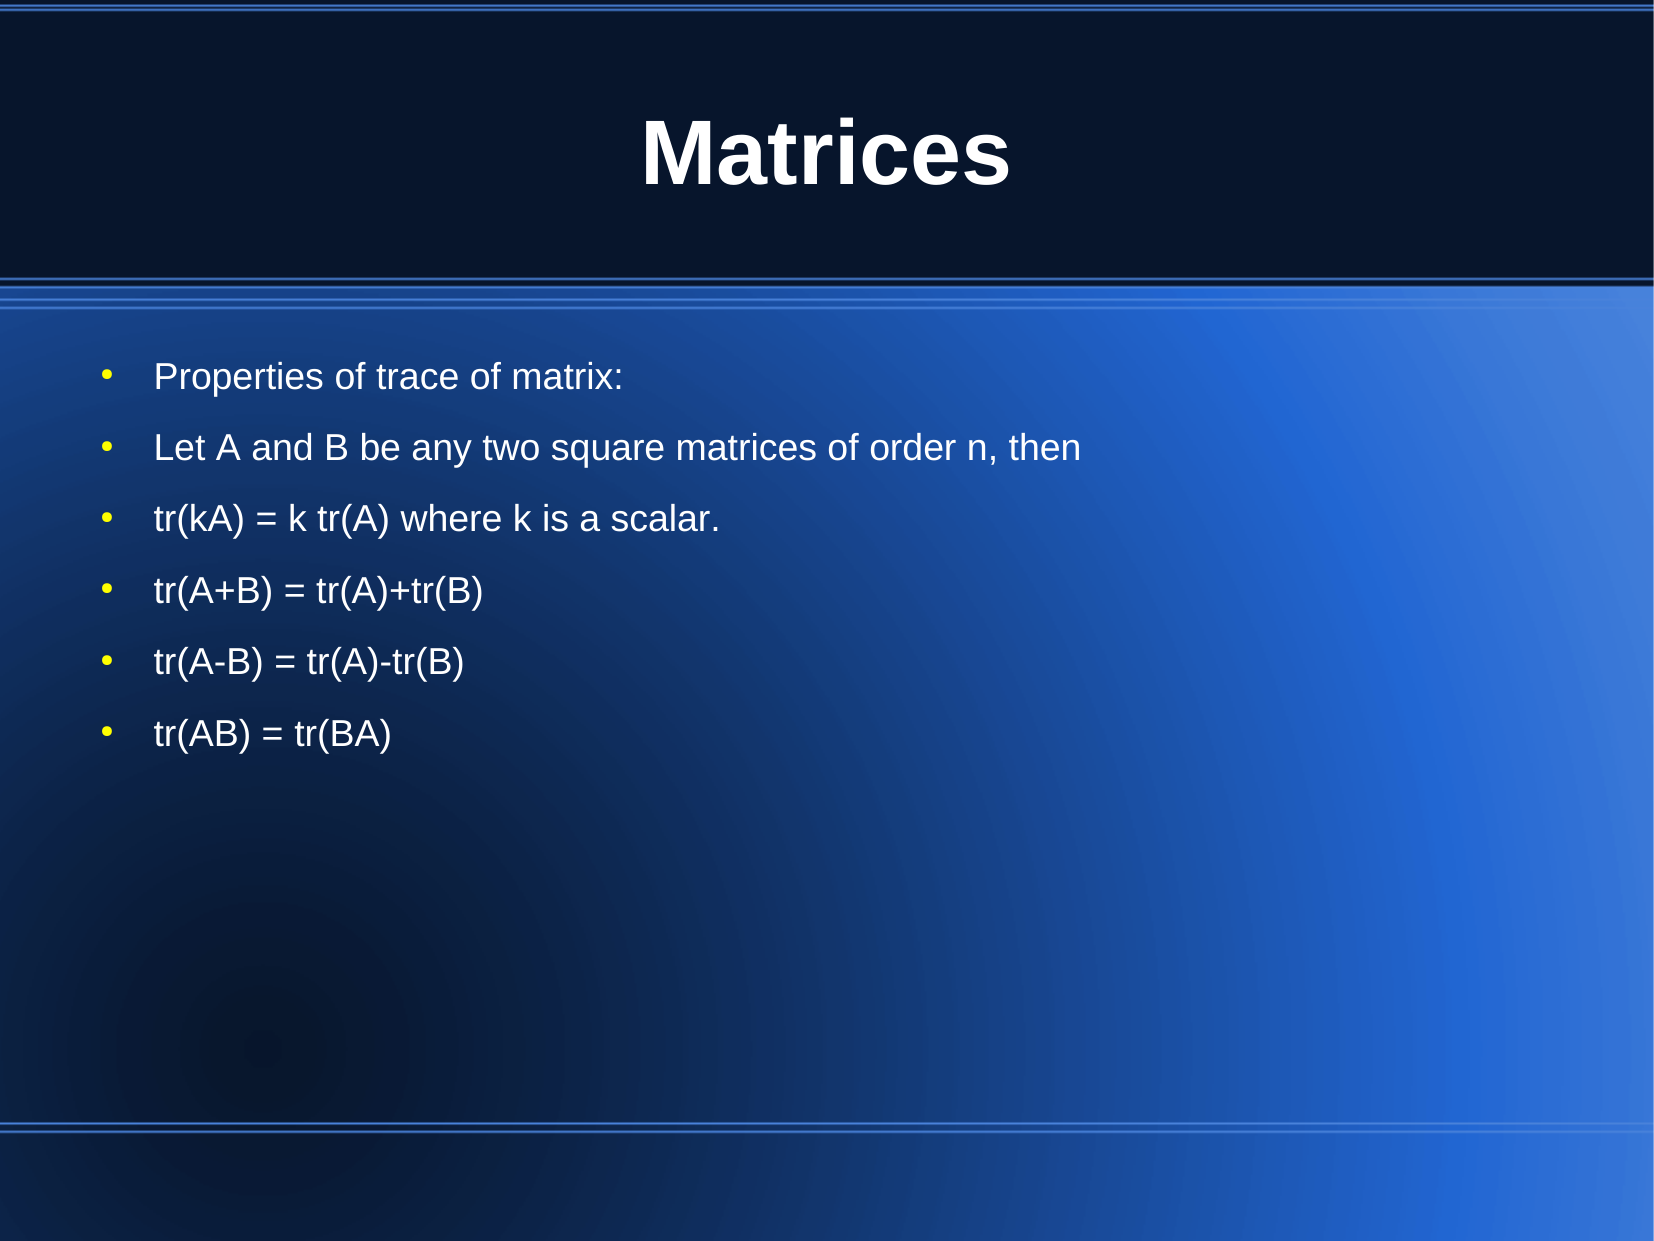

# Matrices
Properties of trace of matrix:
Let A and B be any two square matrices of order n, then
tr(kA) = k tr(A) where k is a scalar.
tr(A+B) = tr(A)+tr(B)
tr(A-B) = tr(A)-tr(B)
tr(AB) = tr(BA)